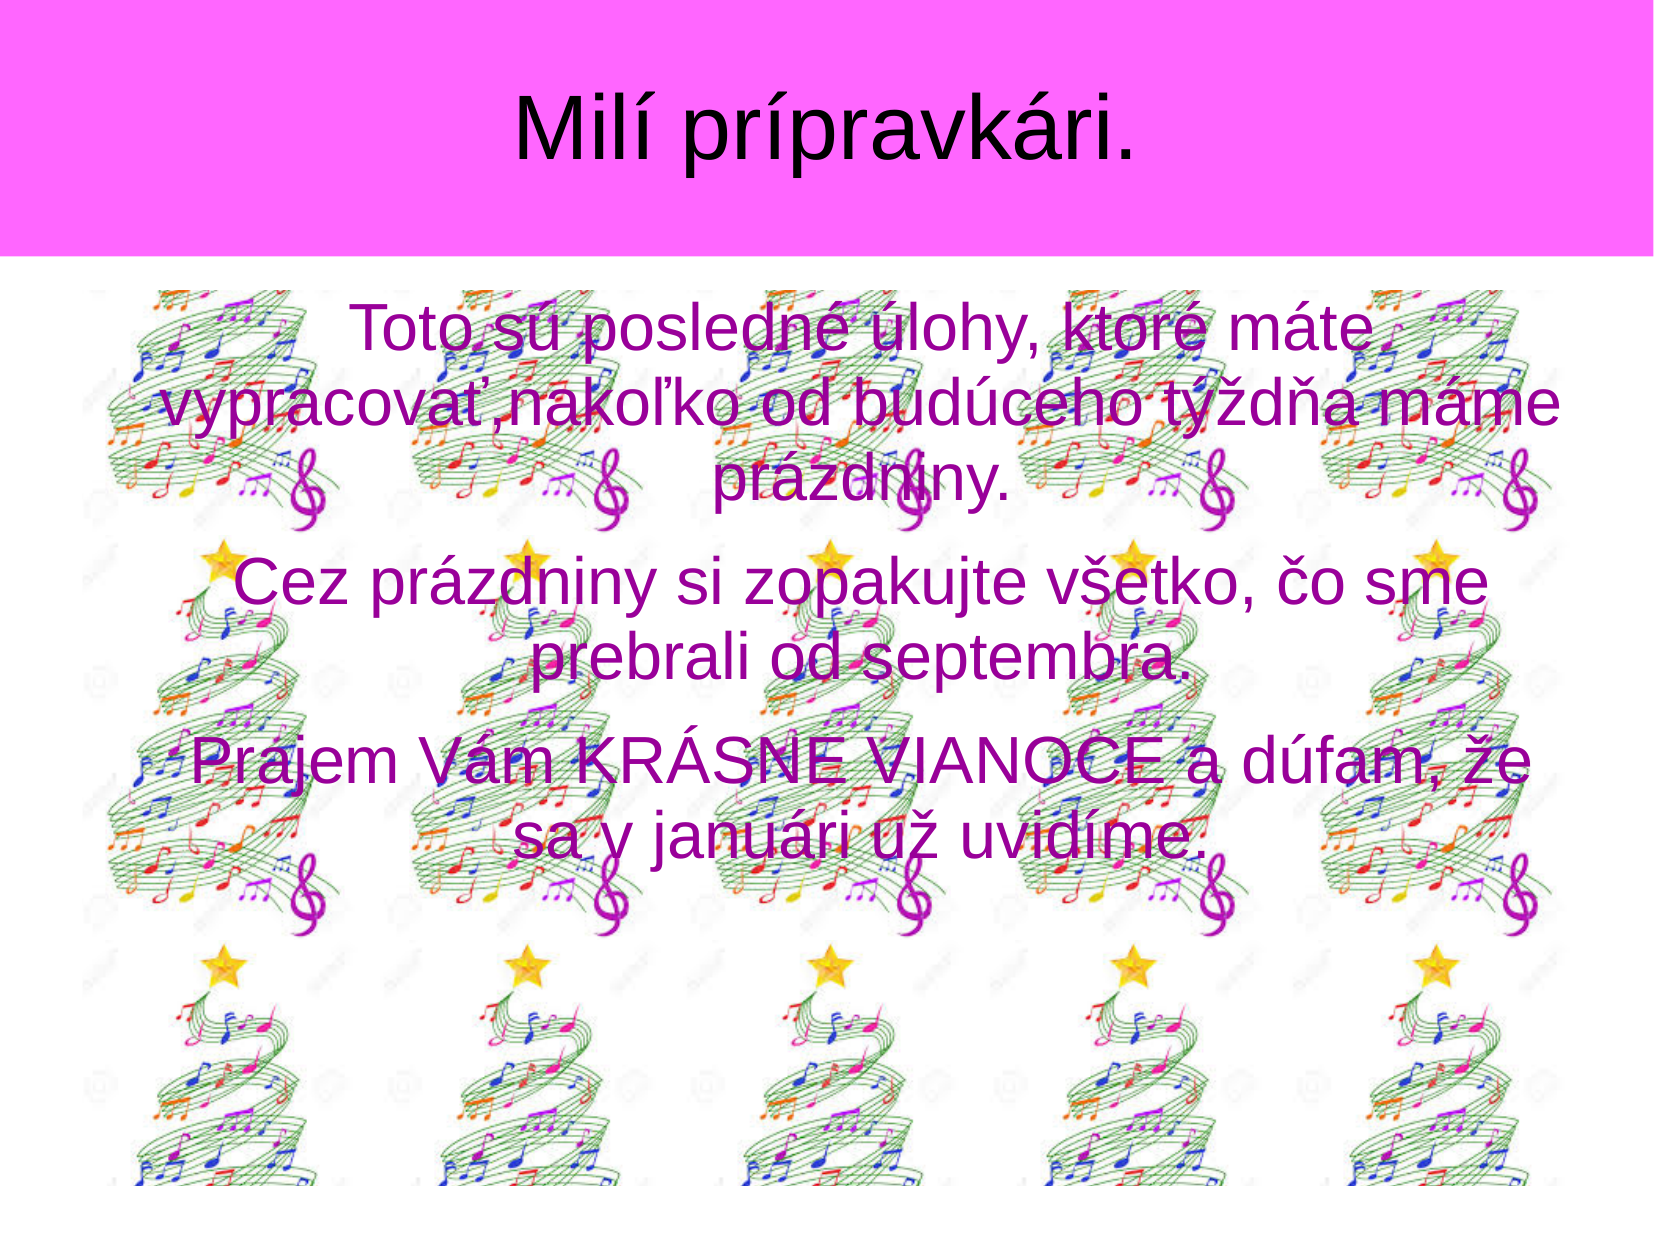

# Milí prípravkári.
Toto sú posledné úlohy, ktoré máte vypracovať,nakoľko od budúceho týždňa máme prázdniny.
Cez prázdniny si zopakujte všetko, čo sme prebrali od septembra.
Prajem Vám KRÁSNE VIANOCE a dúfam, že sa v januári už uvidíme.